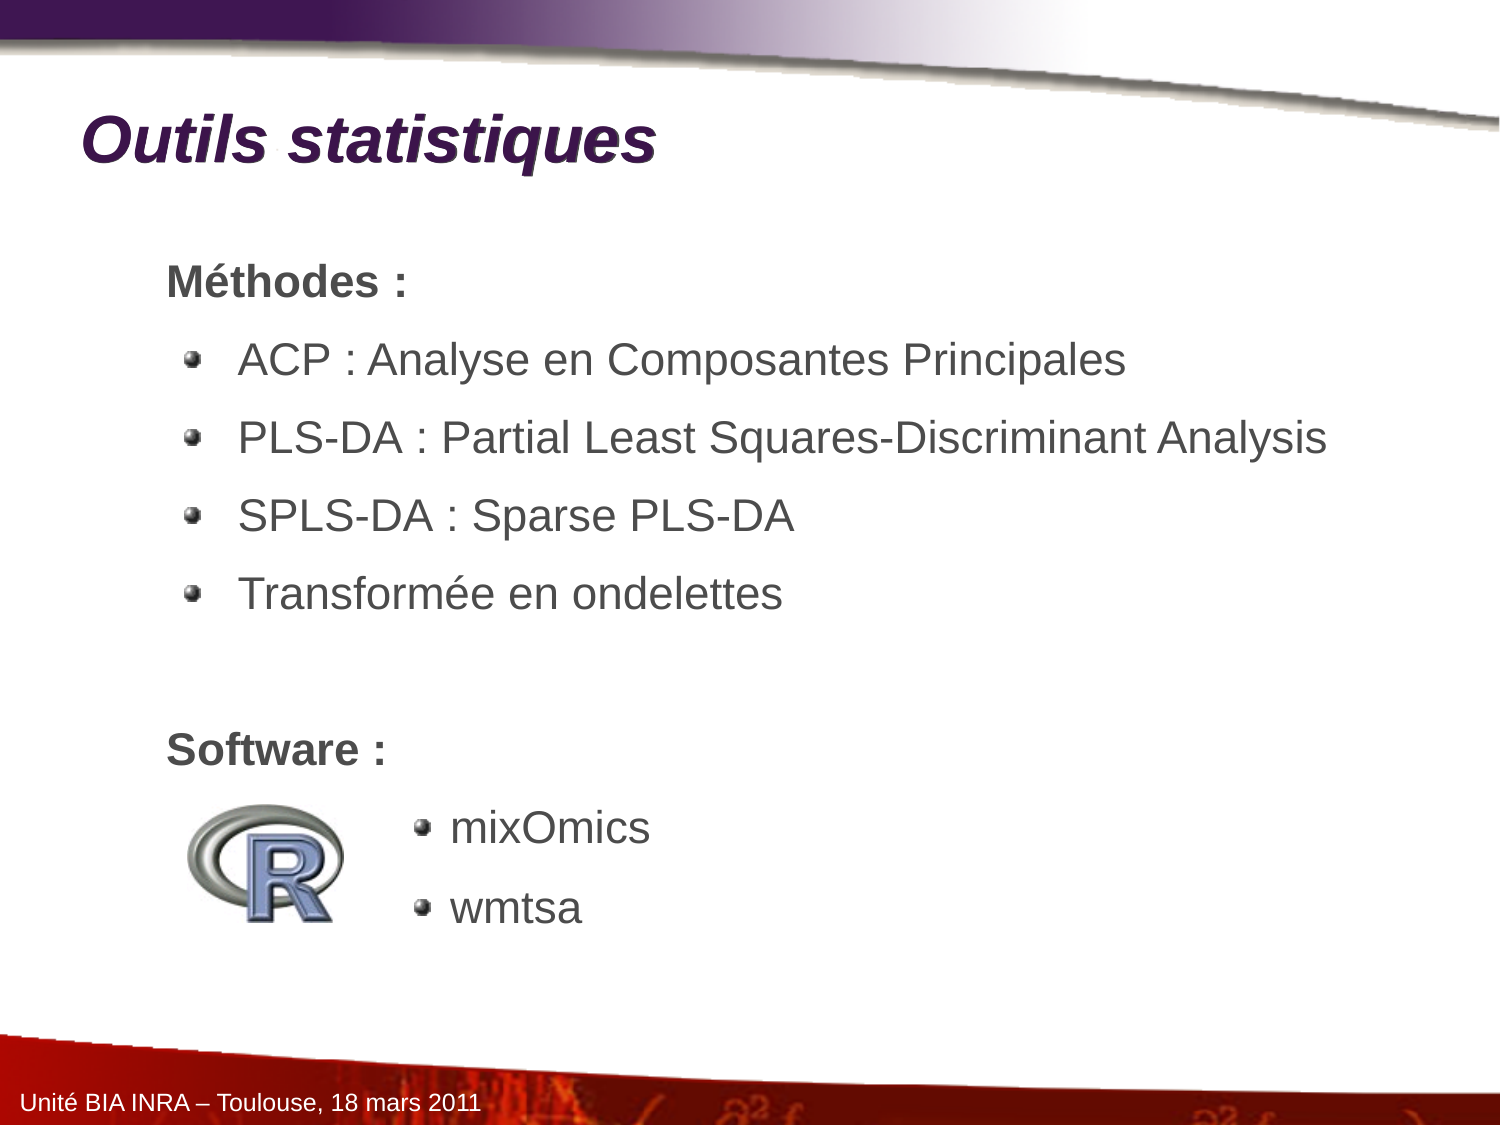

Outils statistiques
# Méthodes :
ACP : Analyse en Composantes Principales
PLS-DA : Partial Least Squares-Discriminant Analysis
SPLS-DA : Sparse PLS-DA
Transformée en ondelettes
Software :
mixOmics
wmtsa